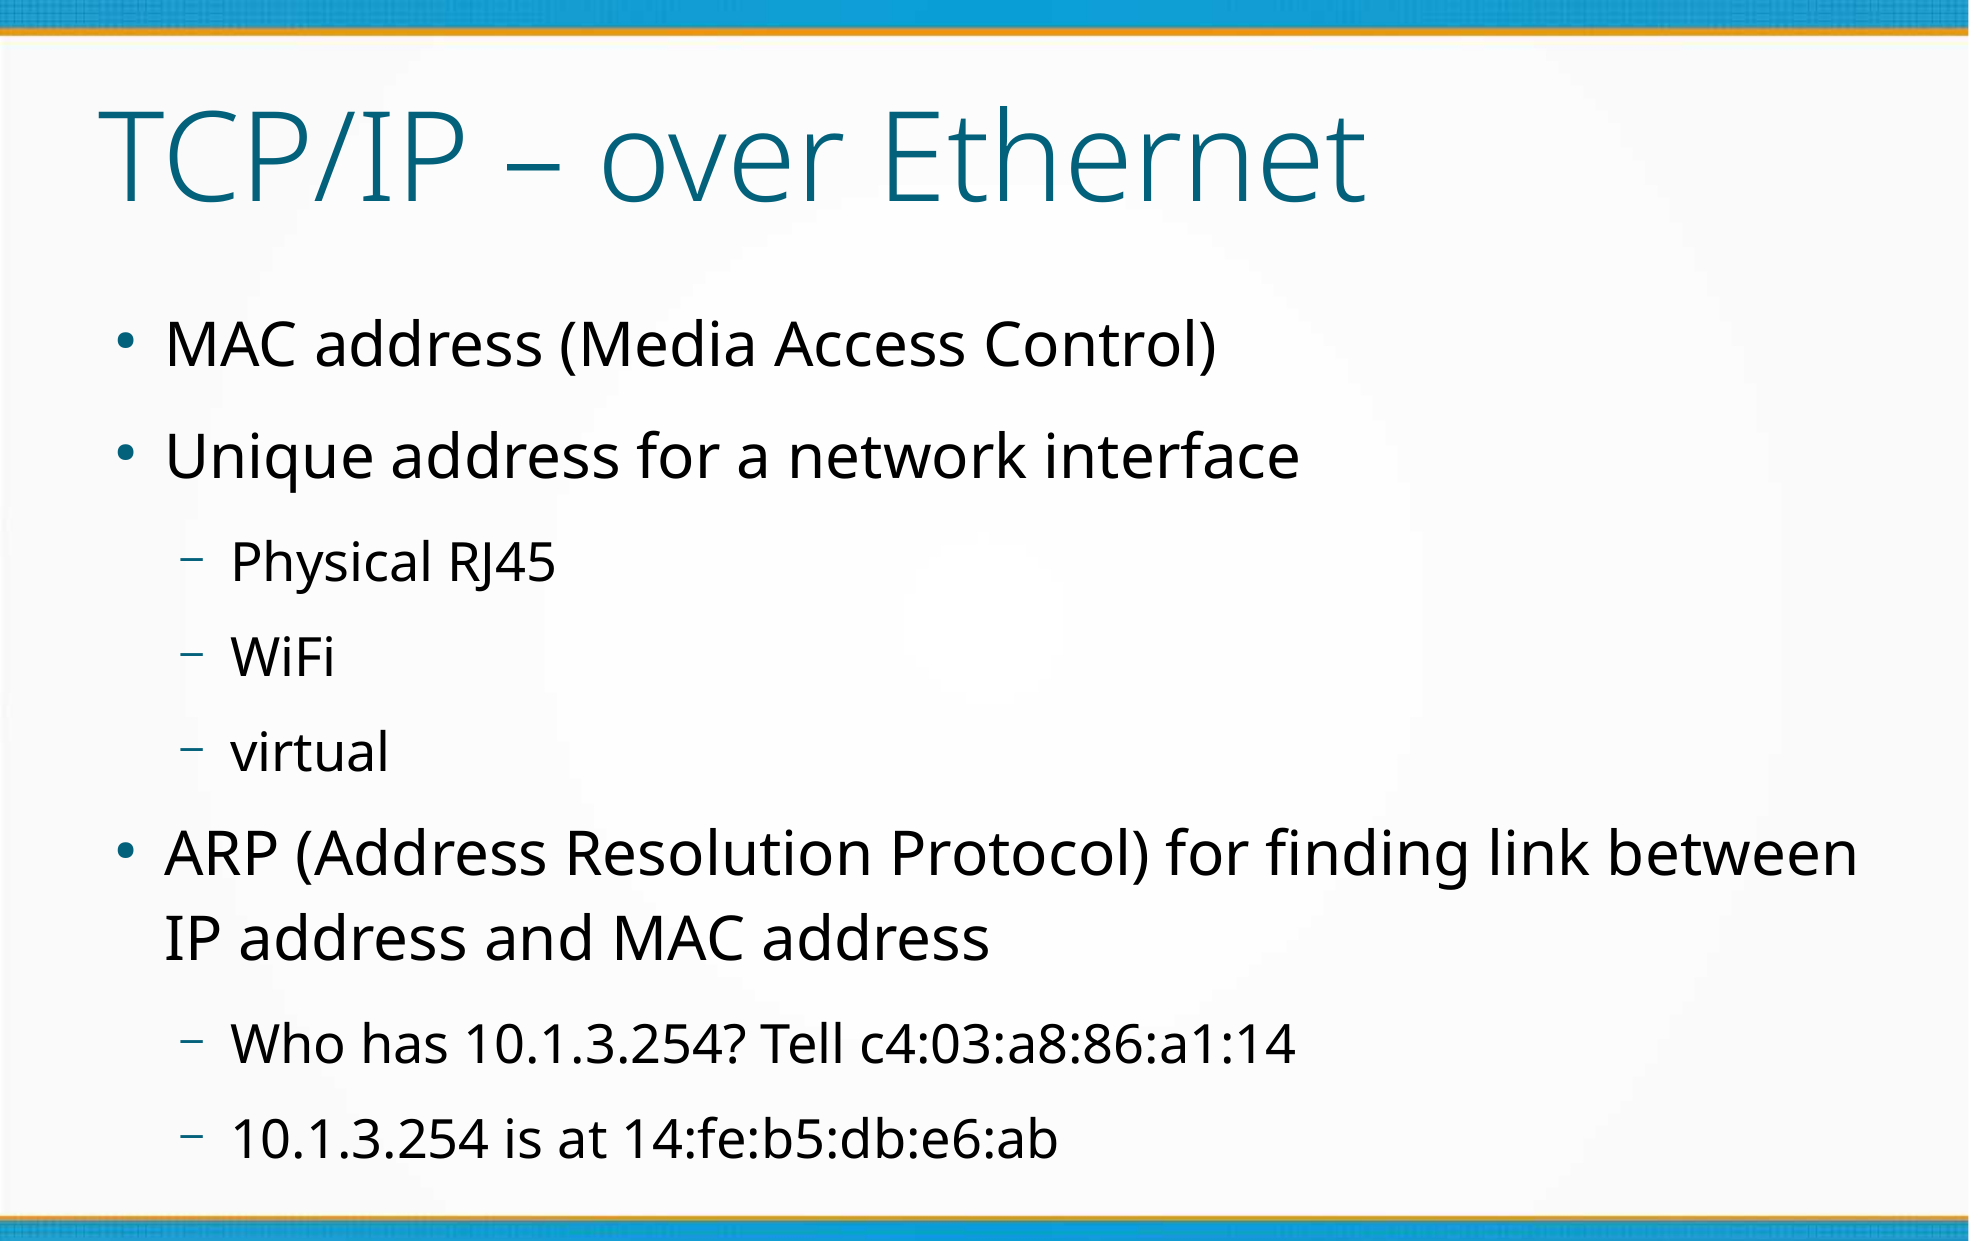

# TCP/IP – over Ethernet
MAC address (Media Access Control)
Unique address for a network interface
Physical RJ45
WiFi
virtual
ARP (Address Resolution Protocol) for finding link between IP address and MAC address
Who has 10.1.3.254? Tell c4:03:a8:86:a1:14
10.1.3.254 is at 14:fe:b5:db:e6:ab